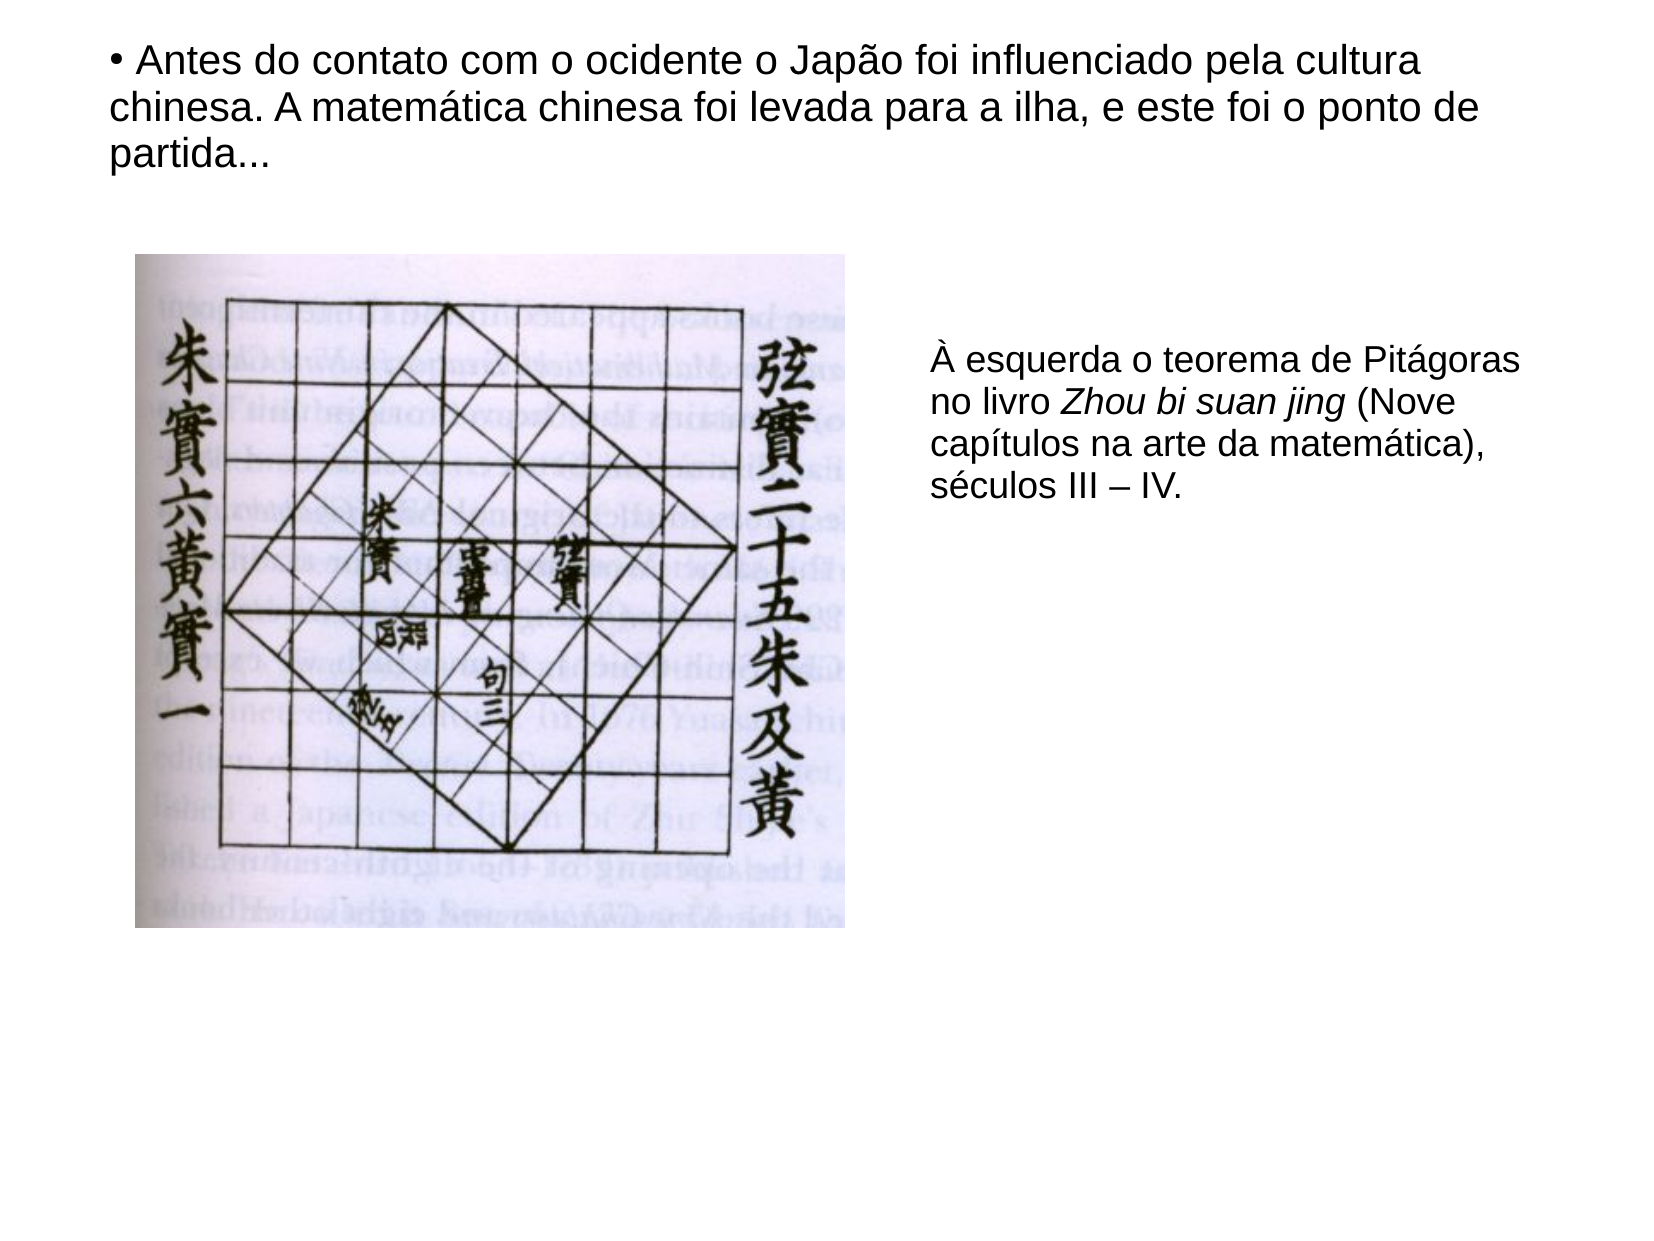

Antes do contato com o ocidente o Japão foi influenciado pela cultura chinesa. A matemática chinesa foi levada para a ilha, e este foi o ponto de partida...
À esquerda o teorema de Pitágoras
no livro Zhou bi suan jing (Nove
capítulos na arte da matemática),
séculos III – IV.